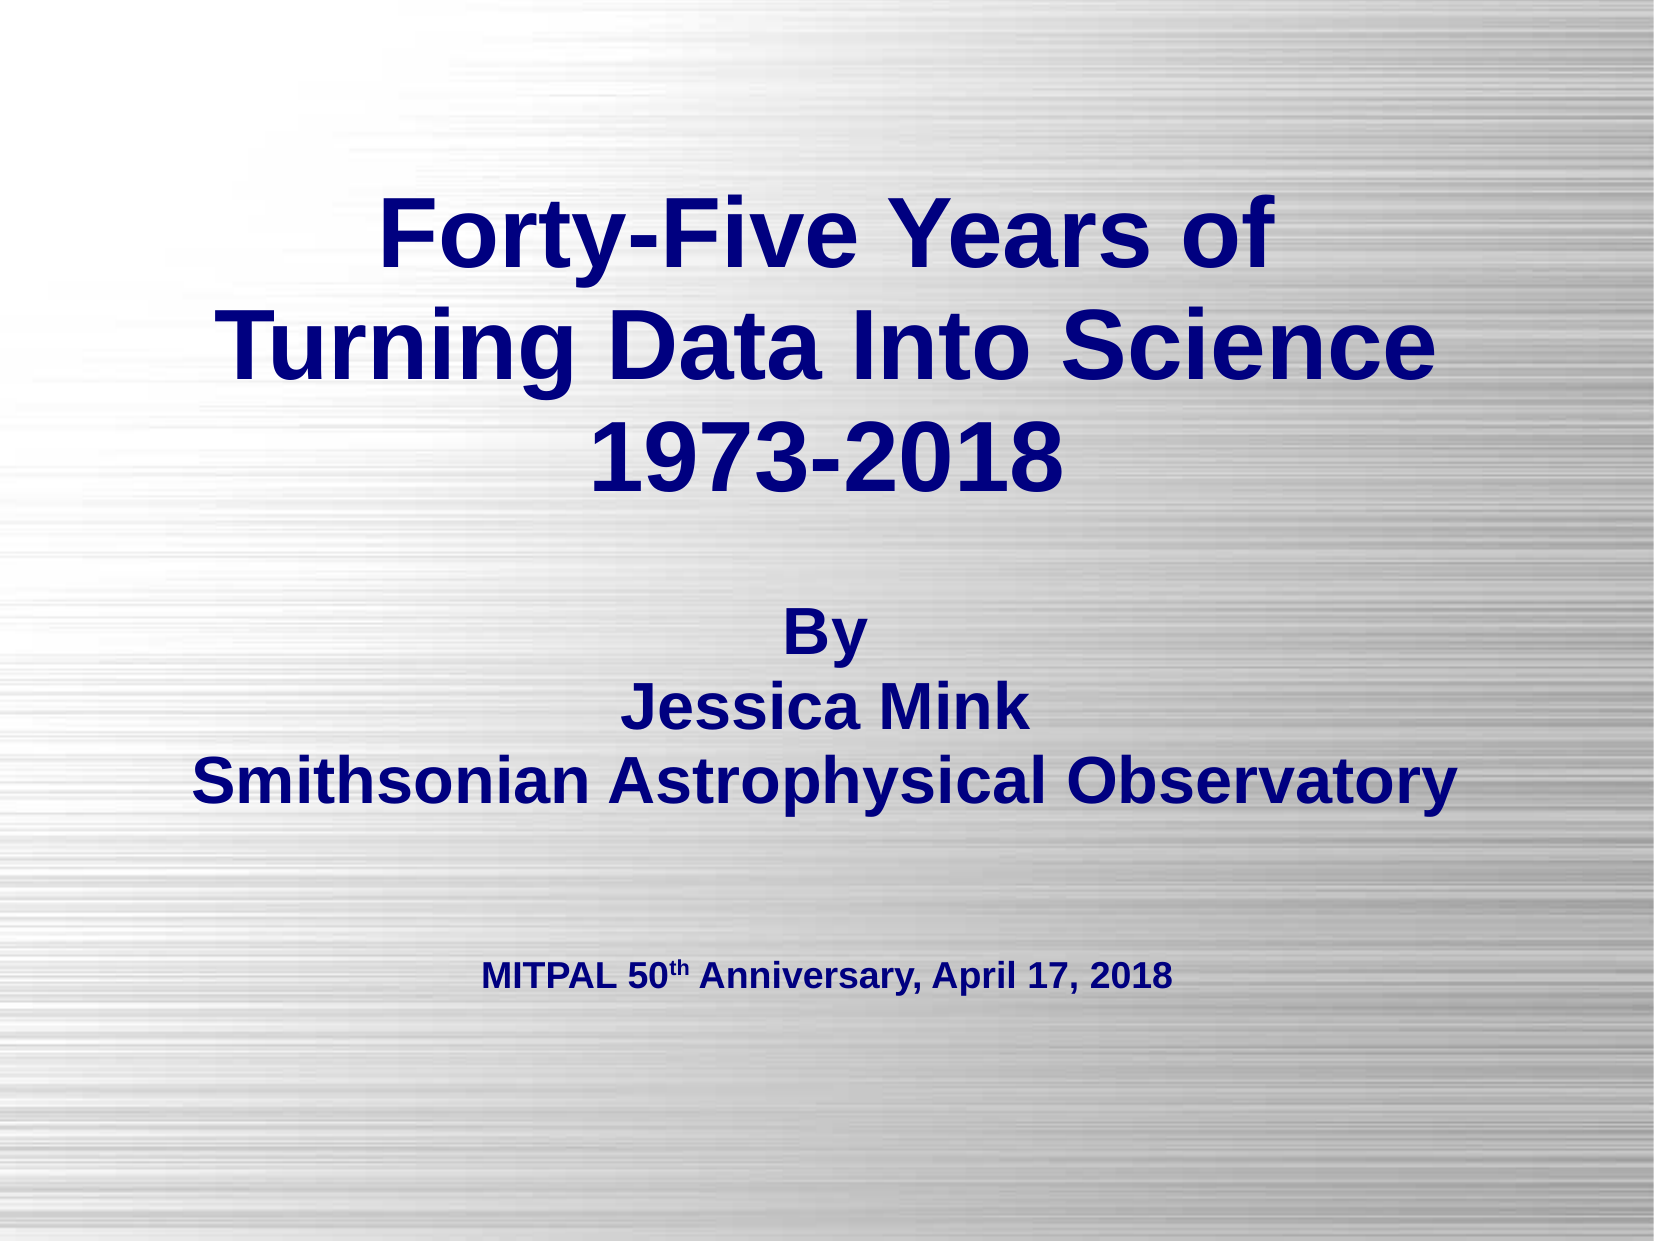

Forty-Five Years of
Turning Data Into Science
1973-2018
By
Jessica Mink
Smithsonian Astrophysical Observatory
MITPAL 50th Anniversary, April 17, 2018